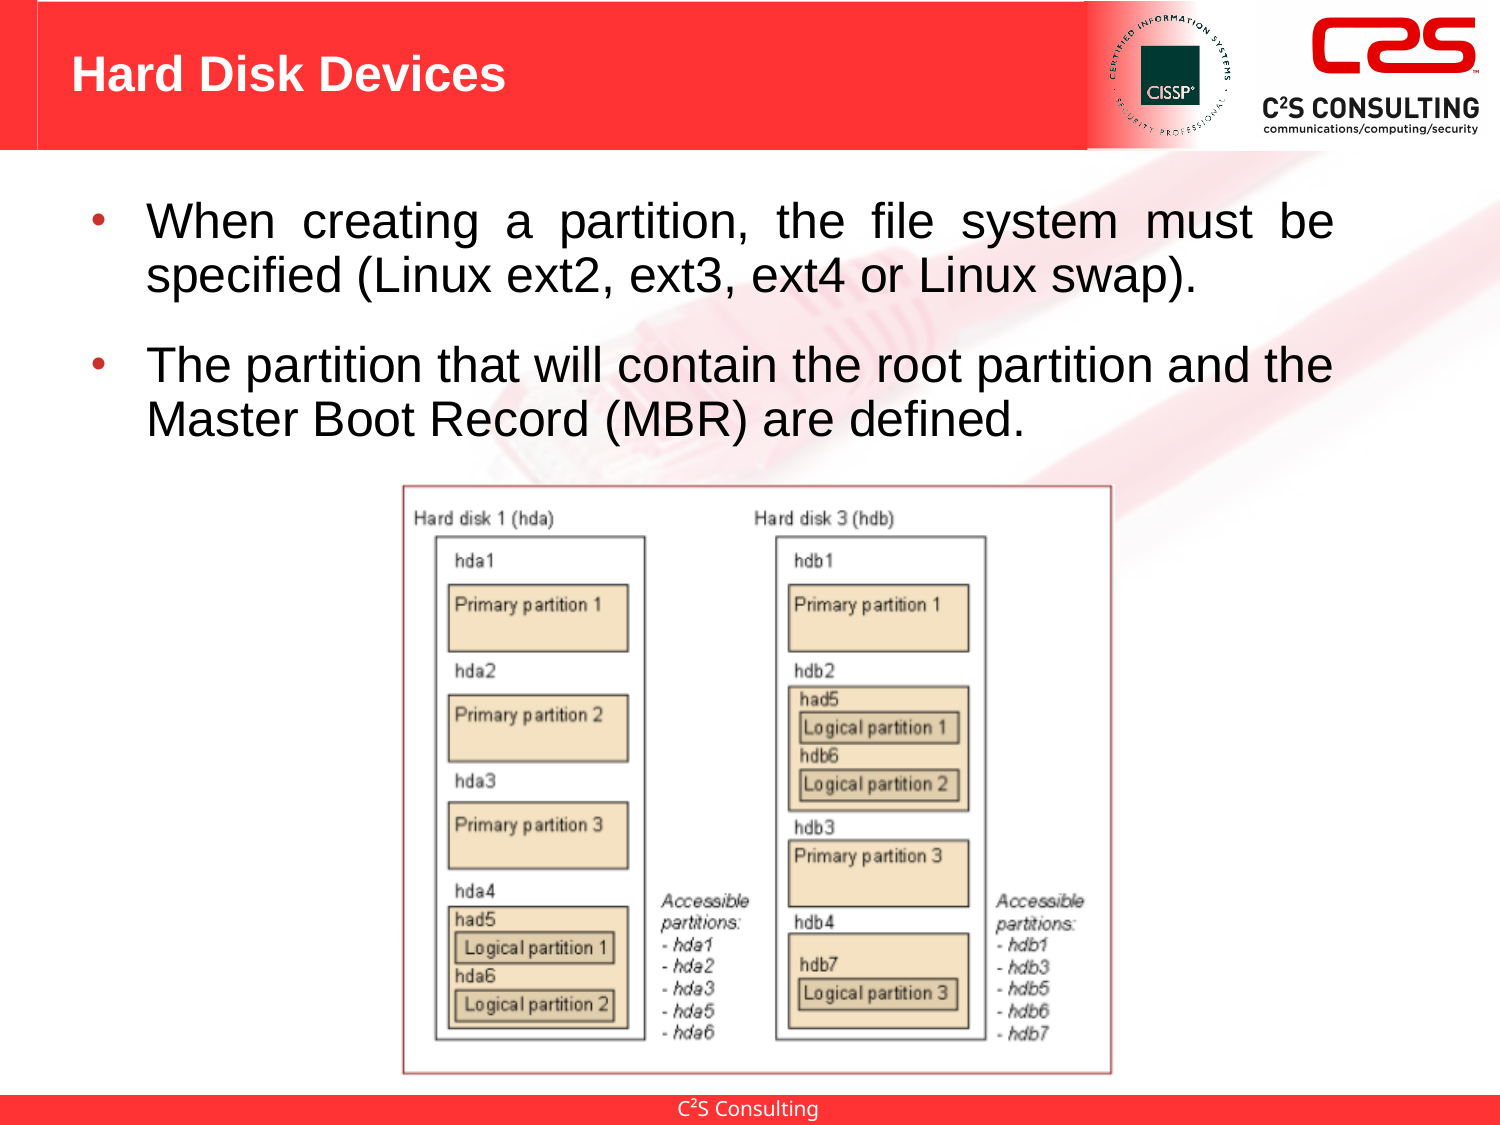

# Hard Disk Devices
When creating a partition, the file system must be specified (Linux ext2, ext3, ext4 or Linux swap).
The partition that will contain the root partition and the Master Boot Record (MBR) are defined.